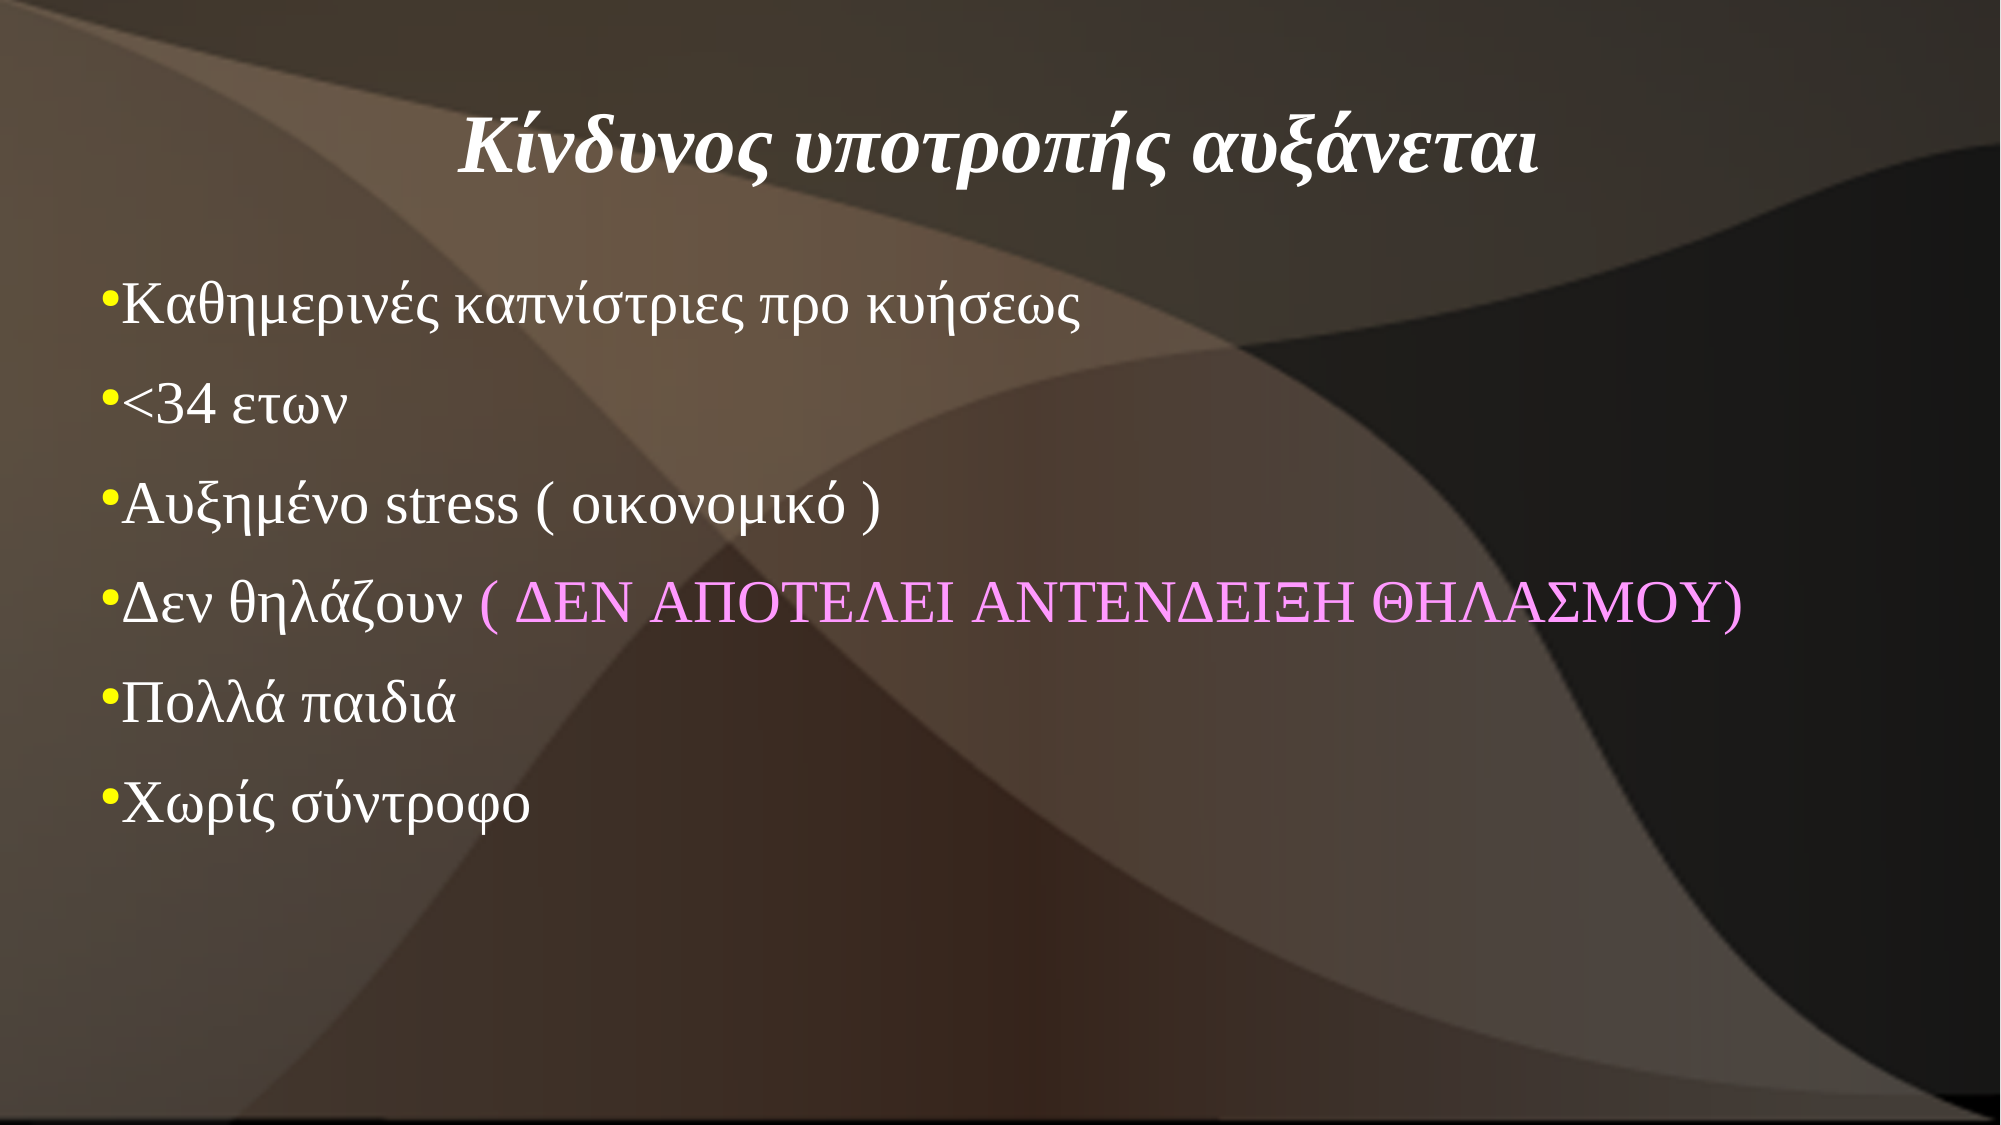

# Κίνδυνος υποτροπής αυξάνεται
Καθημερινές καπνίστριες προ κυήσεως
<34 ετων
Αυξημένο stress ( οικονομικό )
Δεν θηλάζουν ( ΔΕΝ ΑΠΟΤΕΛΕΙ ΑΝΤΕΝΔΕΙΞΗ ΘΗΛΑΣΜΟΥ)
Πολλά παιδιά
Χωρίς σύντροφο